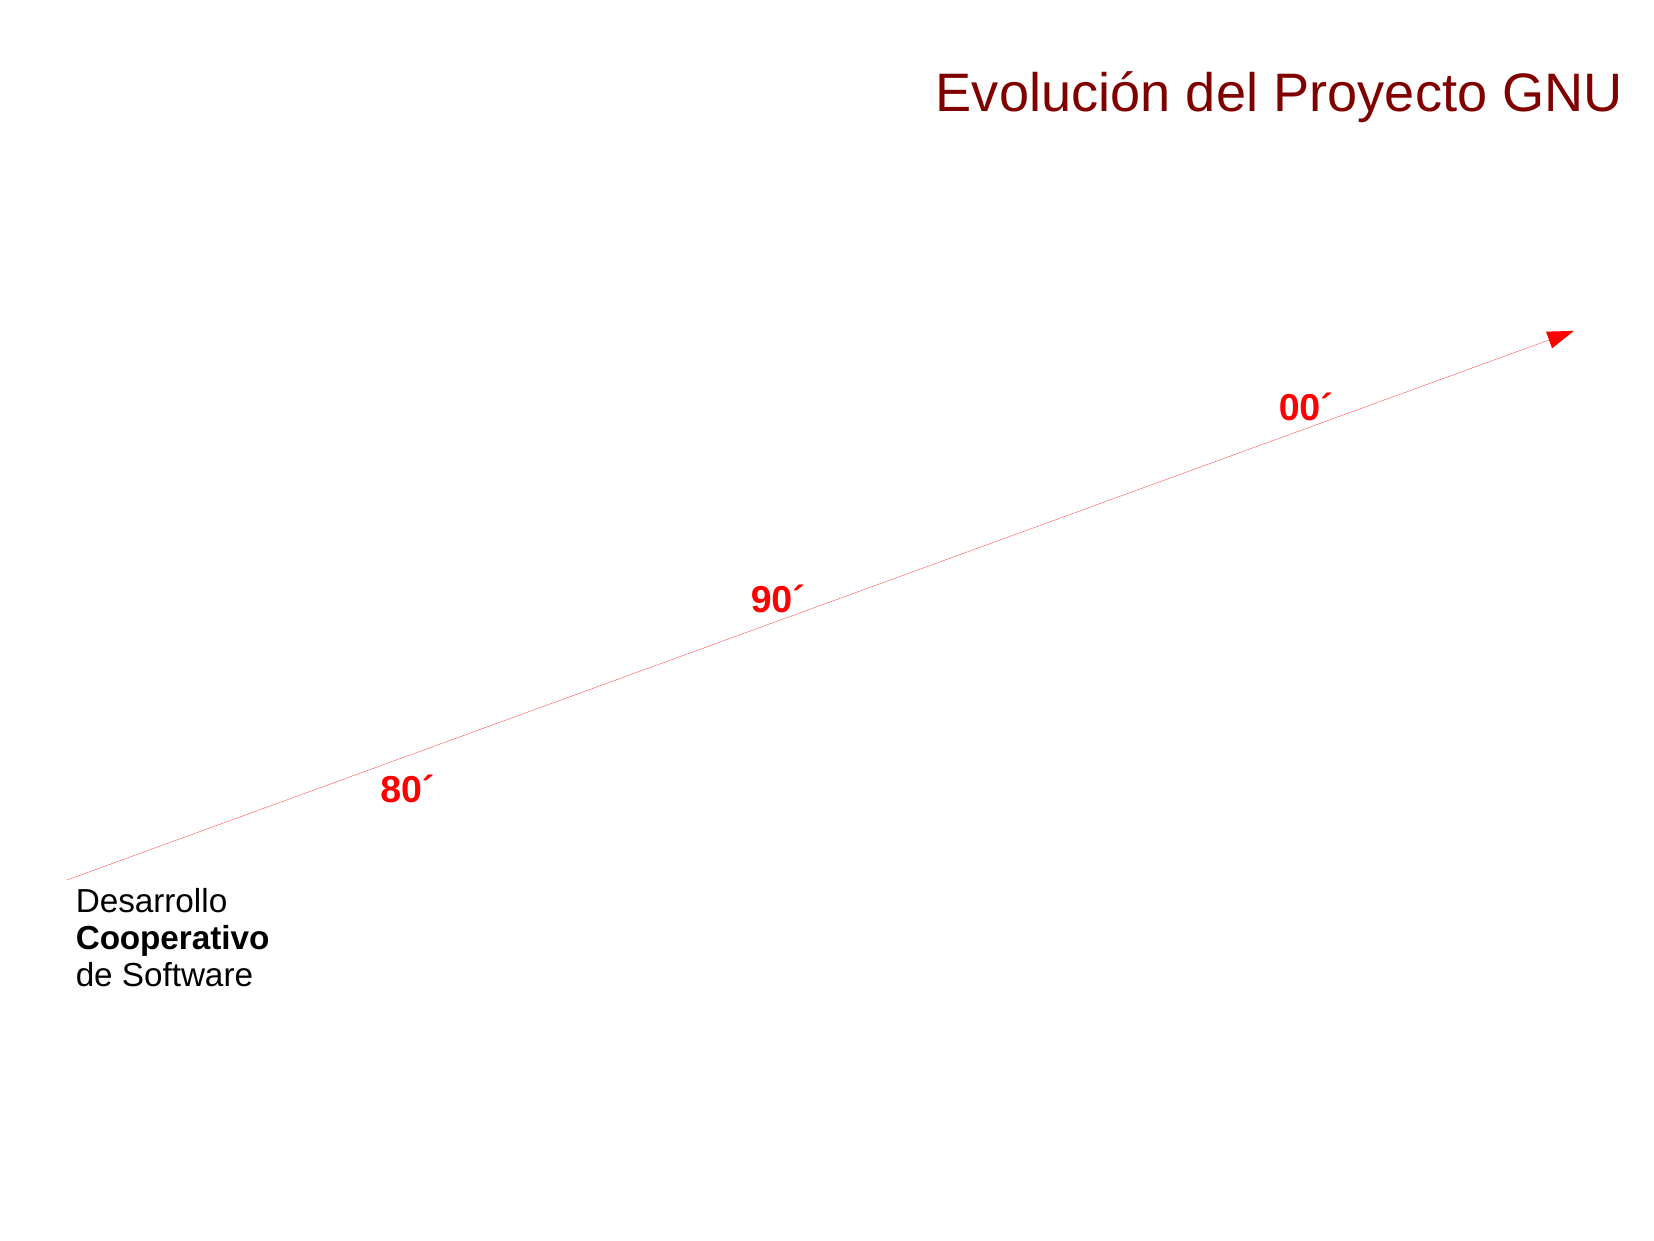

# Evolución del Proyecto GNU
00´
90´
80´
Desarrollo
Cooperativo
de Software